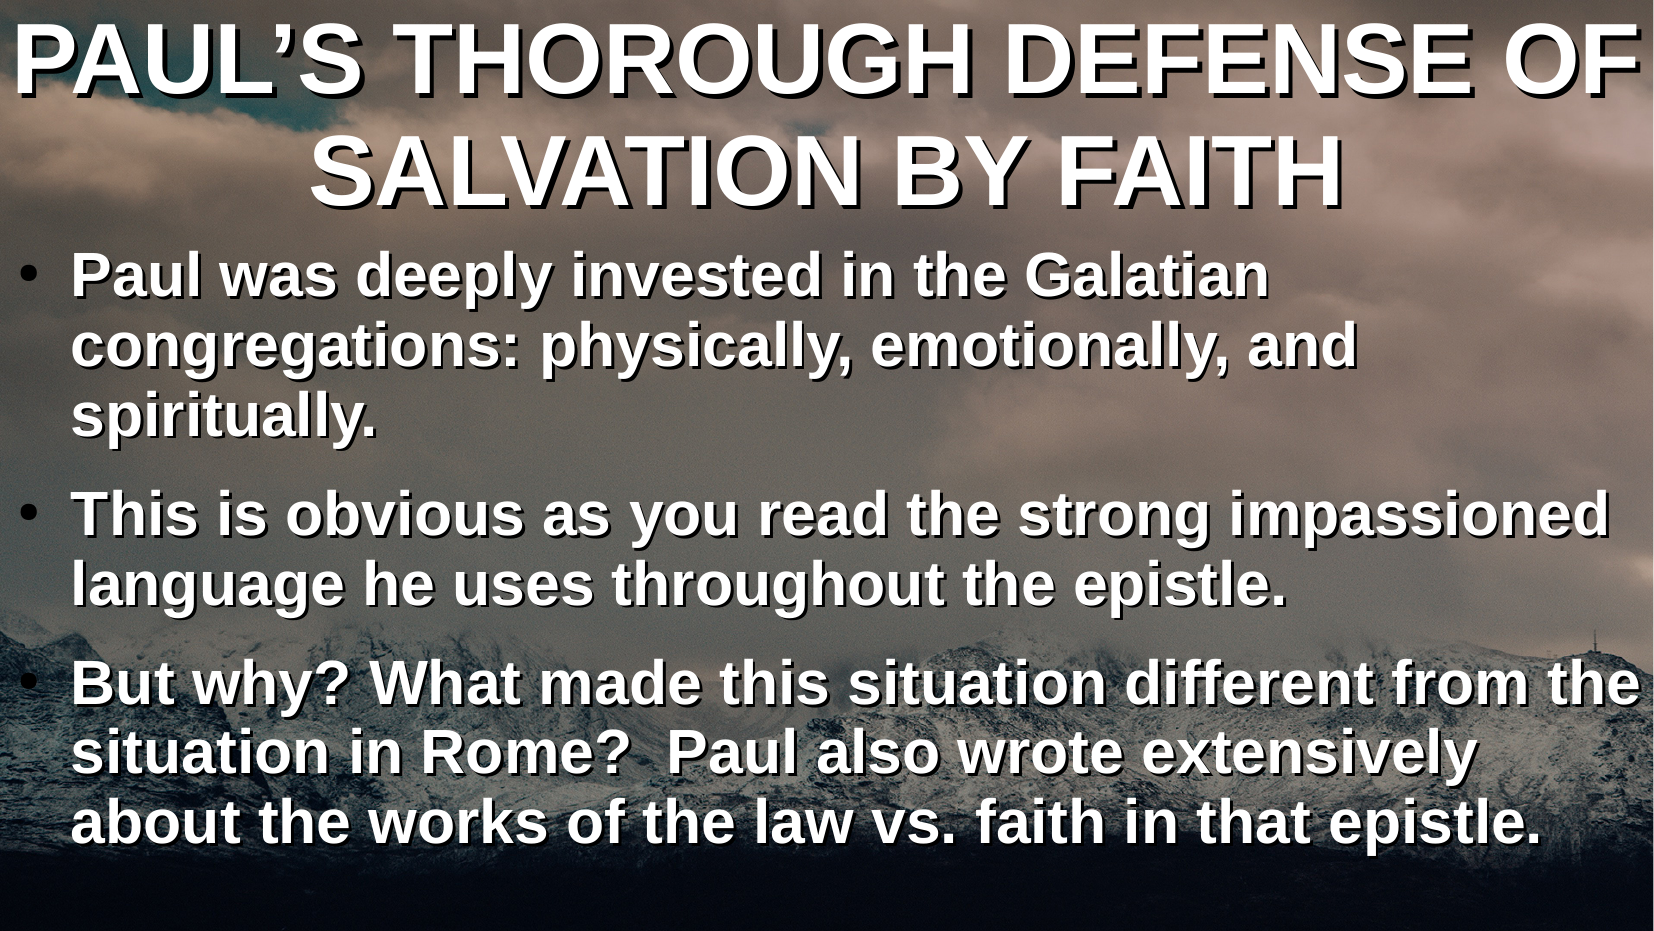

# PAUL’S THOROUGH DEFENSE OF SALVATION BY FAITH
Paul was deeply invested in the Galatian congregations: physically, emotionally, and spiritually.
This is obvious as you read the strong impassioned language he uses throughout the epistle.
But why? What made this situation different from the situation in Rome? Paul also wrote extensively about the works of the law vs. faith in that epistle.